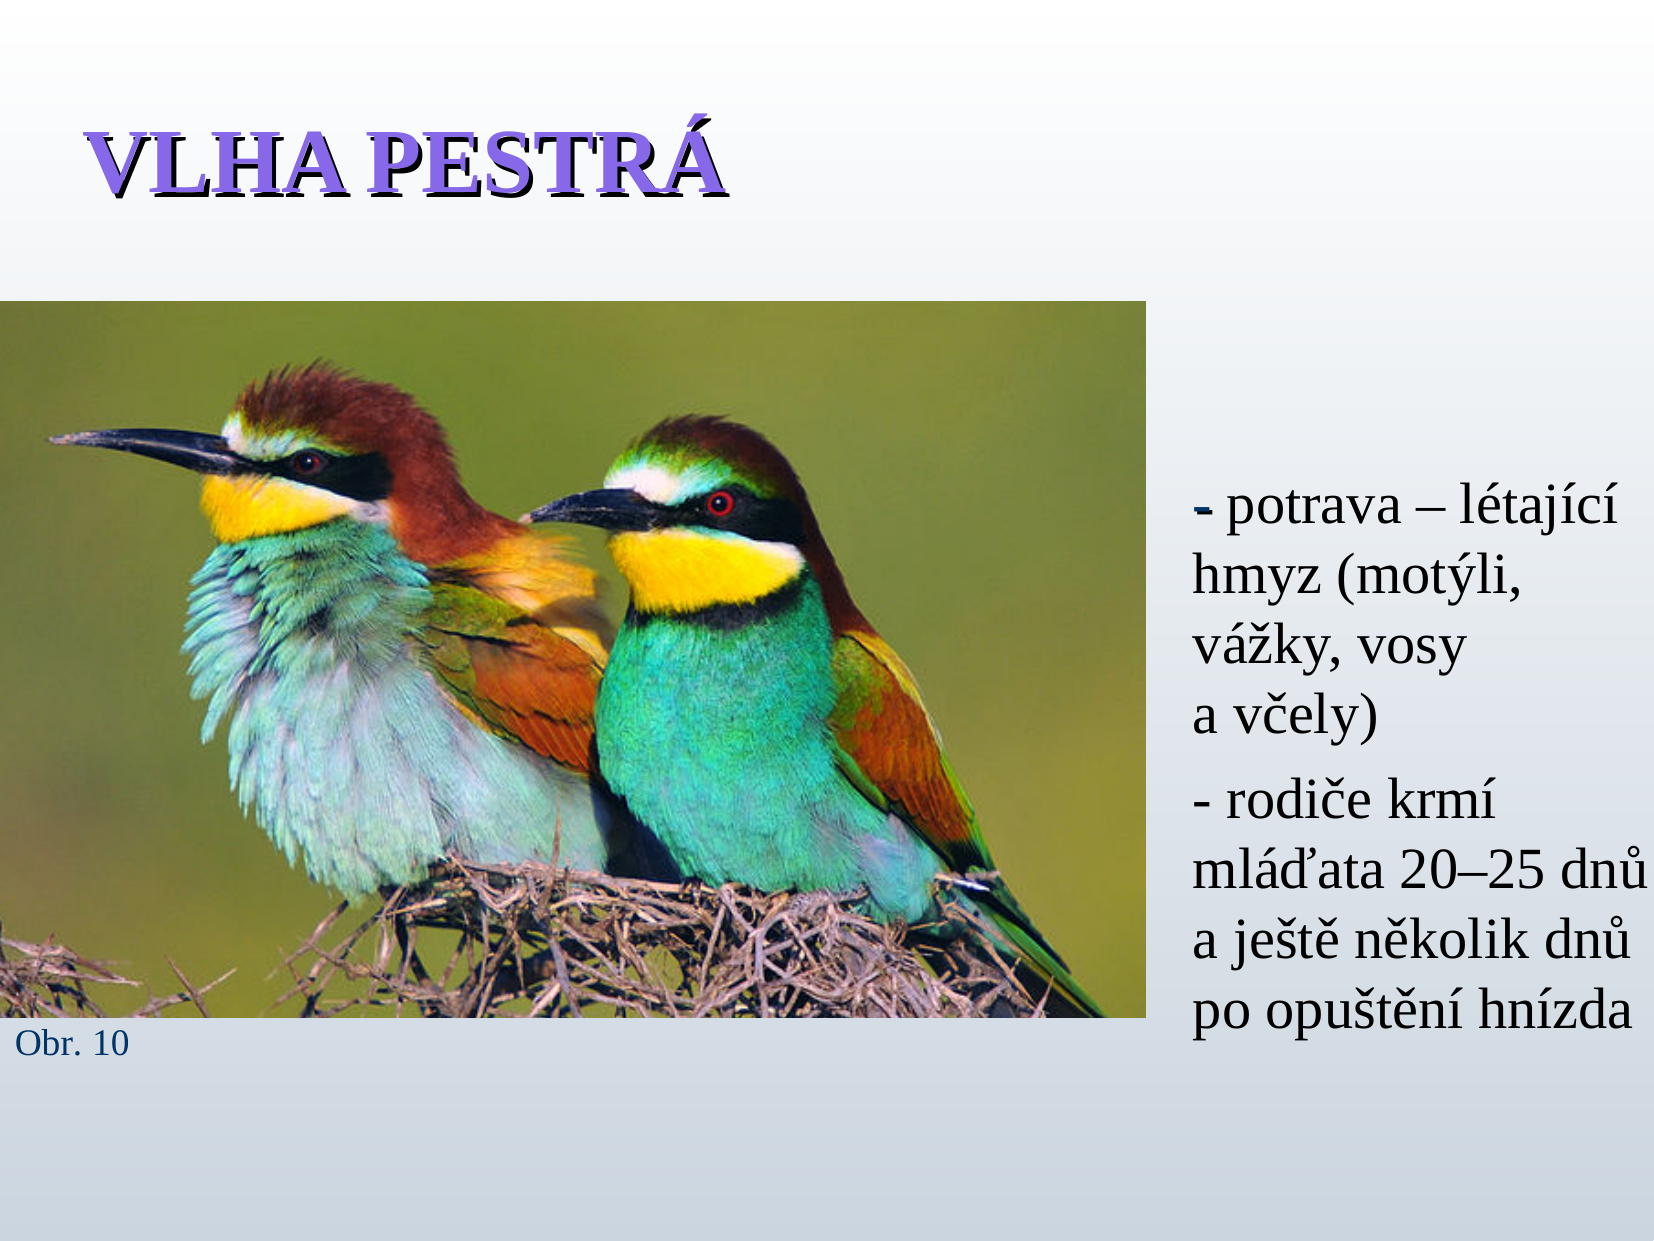

# VLHA PESTRÁ
- potrava – létající hmyz (motýli, vážky, vosy
a včely)
- rodiče krmí mláďata 20–25 dnů a ještě několik dnů po opuštění hnízda
Obr. 10